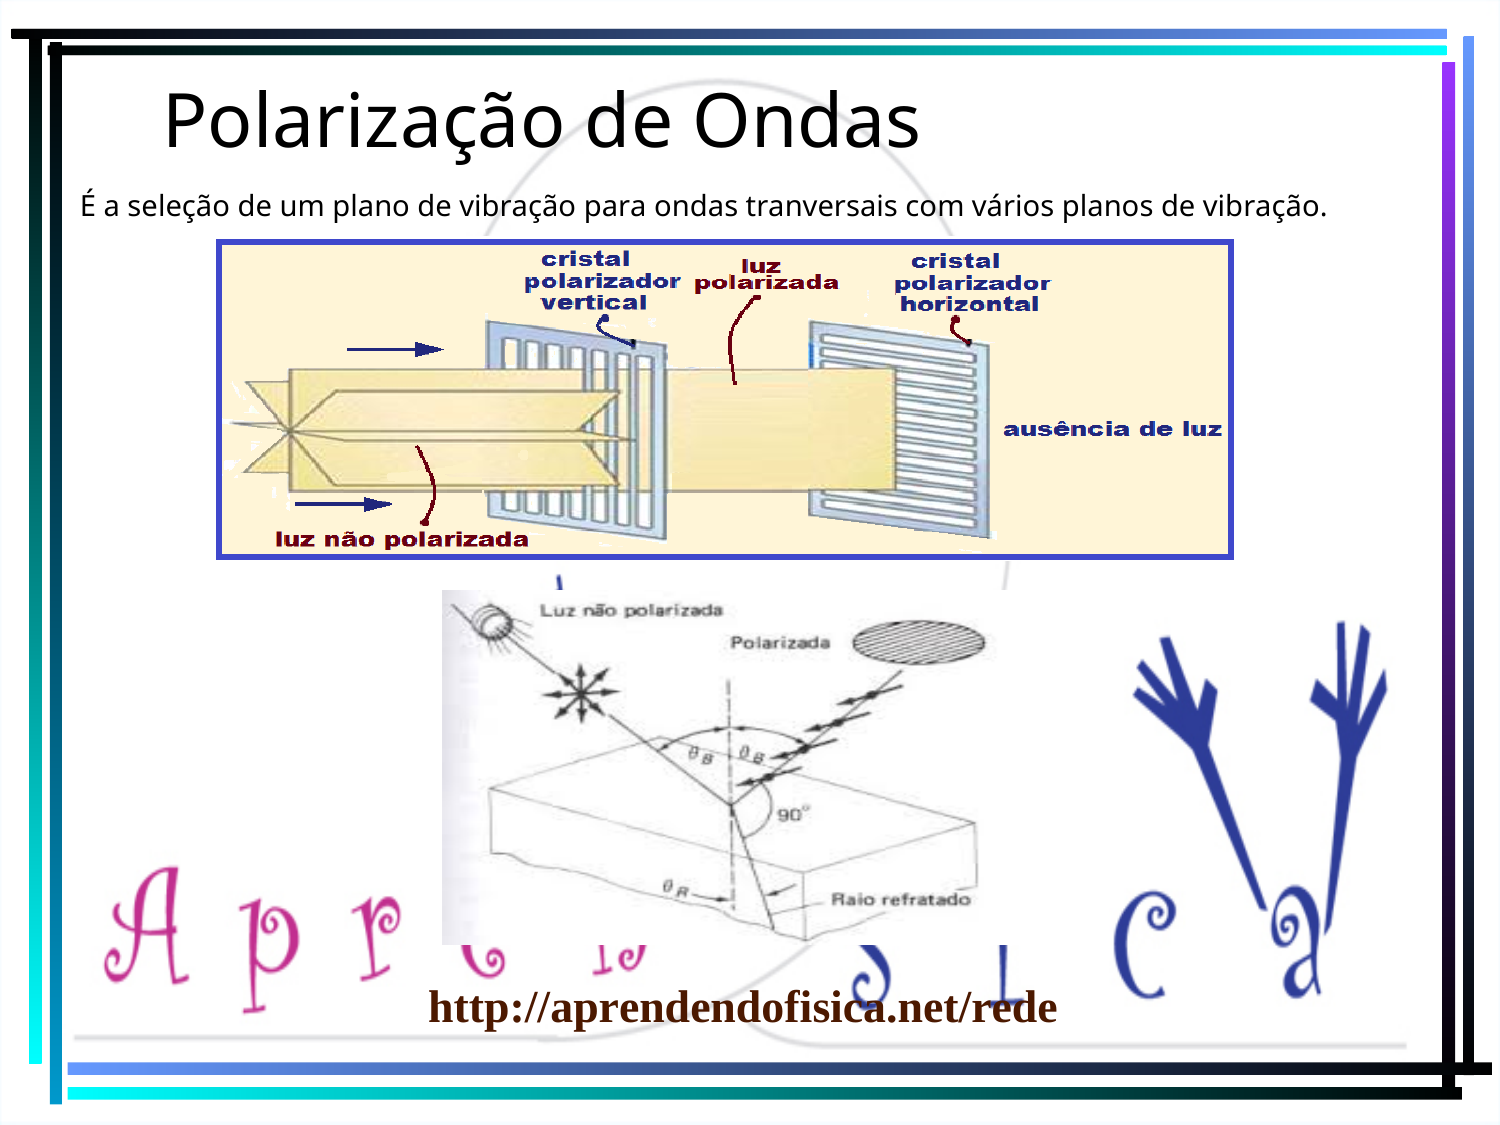

# Polarização de Ondas
É a seleção de um plano de vibração para ondas tranversais com vários planos de vibração.
http://aprendendofisica.net/rede